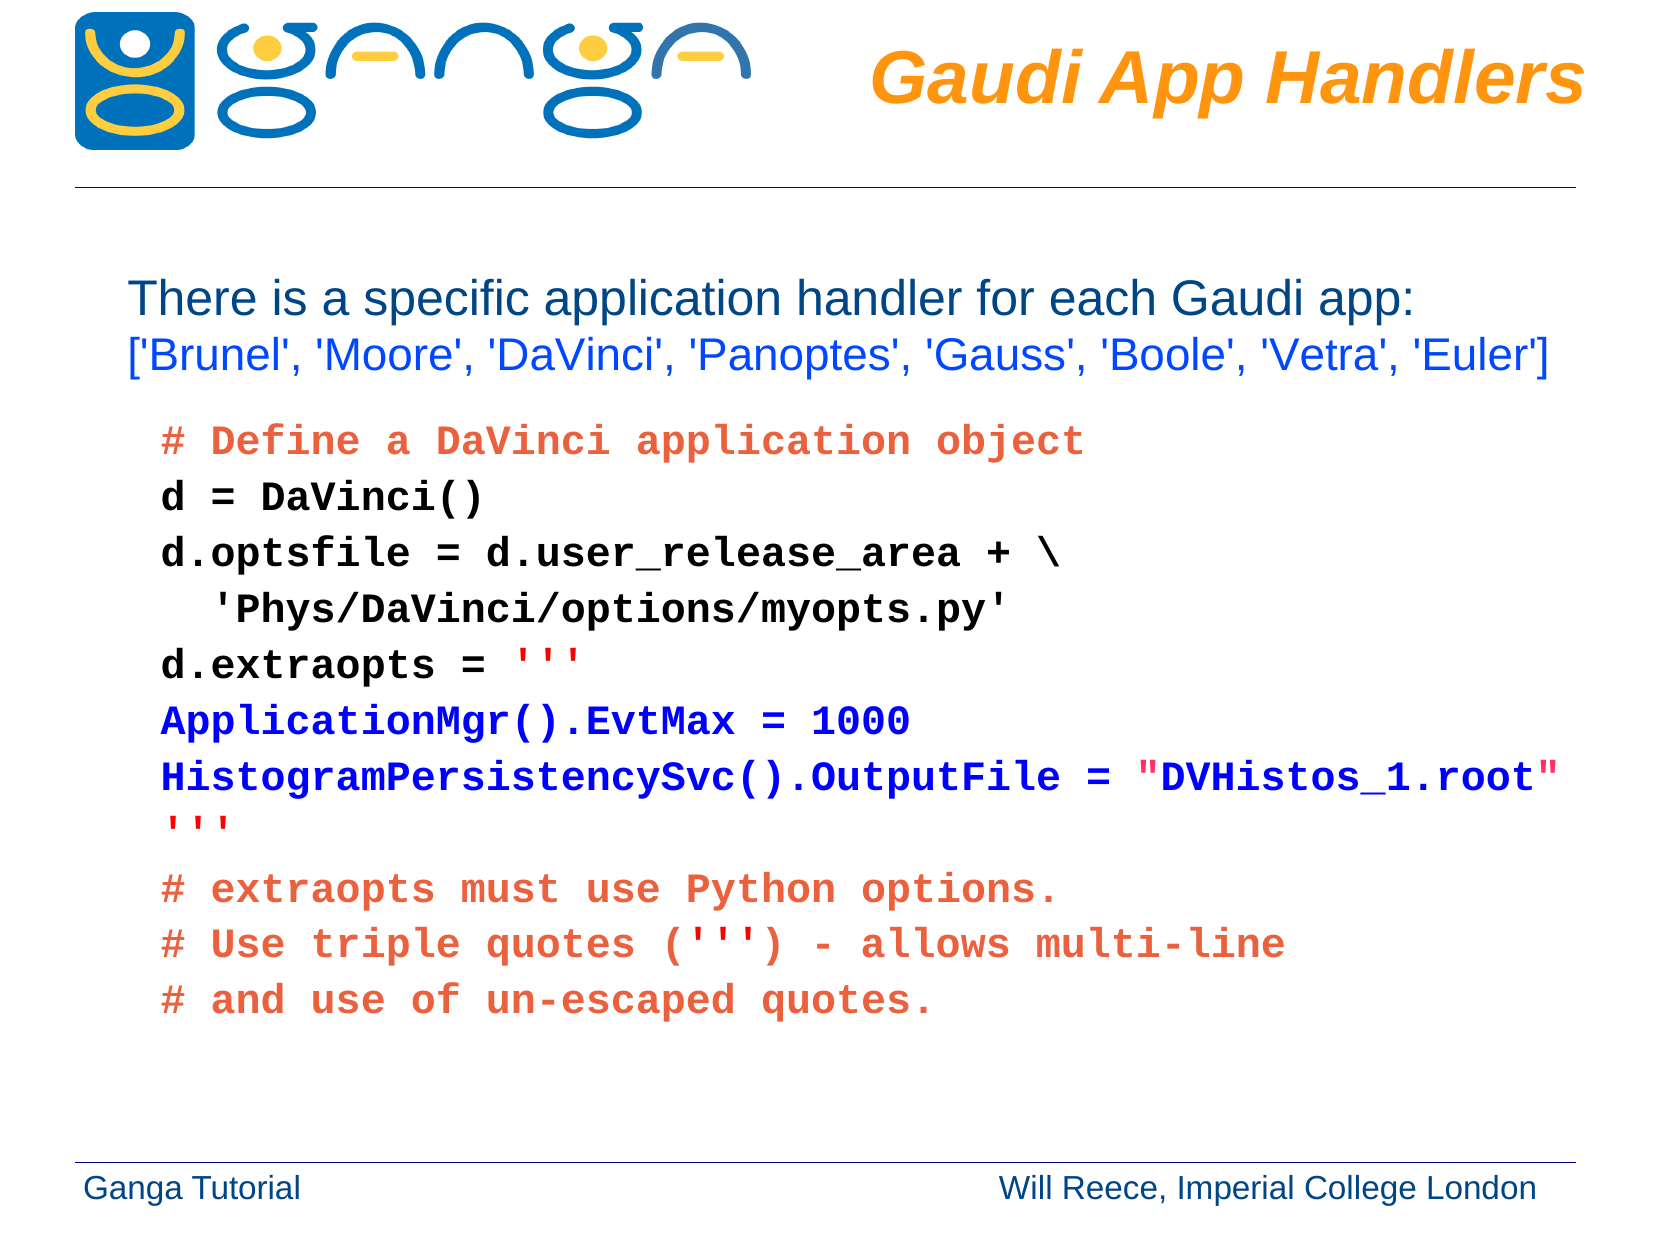

# Gaudi App Handlers
There is a specific application handler for each Gaudi app:
['Brunel', 'Moore', 'DaVinci', 'Panoptes', 'Gauss', 'Boole', 'Vetra', 'Euler']
# Define a DaVinci application object
d = DaVinci()
d.optsfile = d.user_release_area + \
 'Phys/DaVinci/options/myopts.py'
d.extraopts = '''
ApplicationMgr().EvtMax = 1000
HistogramPersistencySvc().OutputFile = "DVHistos_1.root"
'''
# extraopts must use Python options.
# Use triple quotes (''') - allows multi-line
# and use of un-escaped quotes.
Ganga Tutorial
Will Reece, Imperial College London